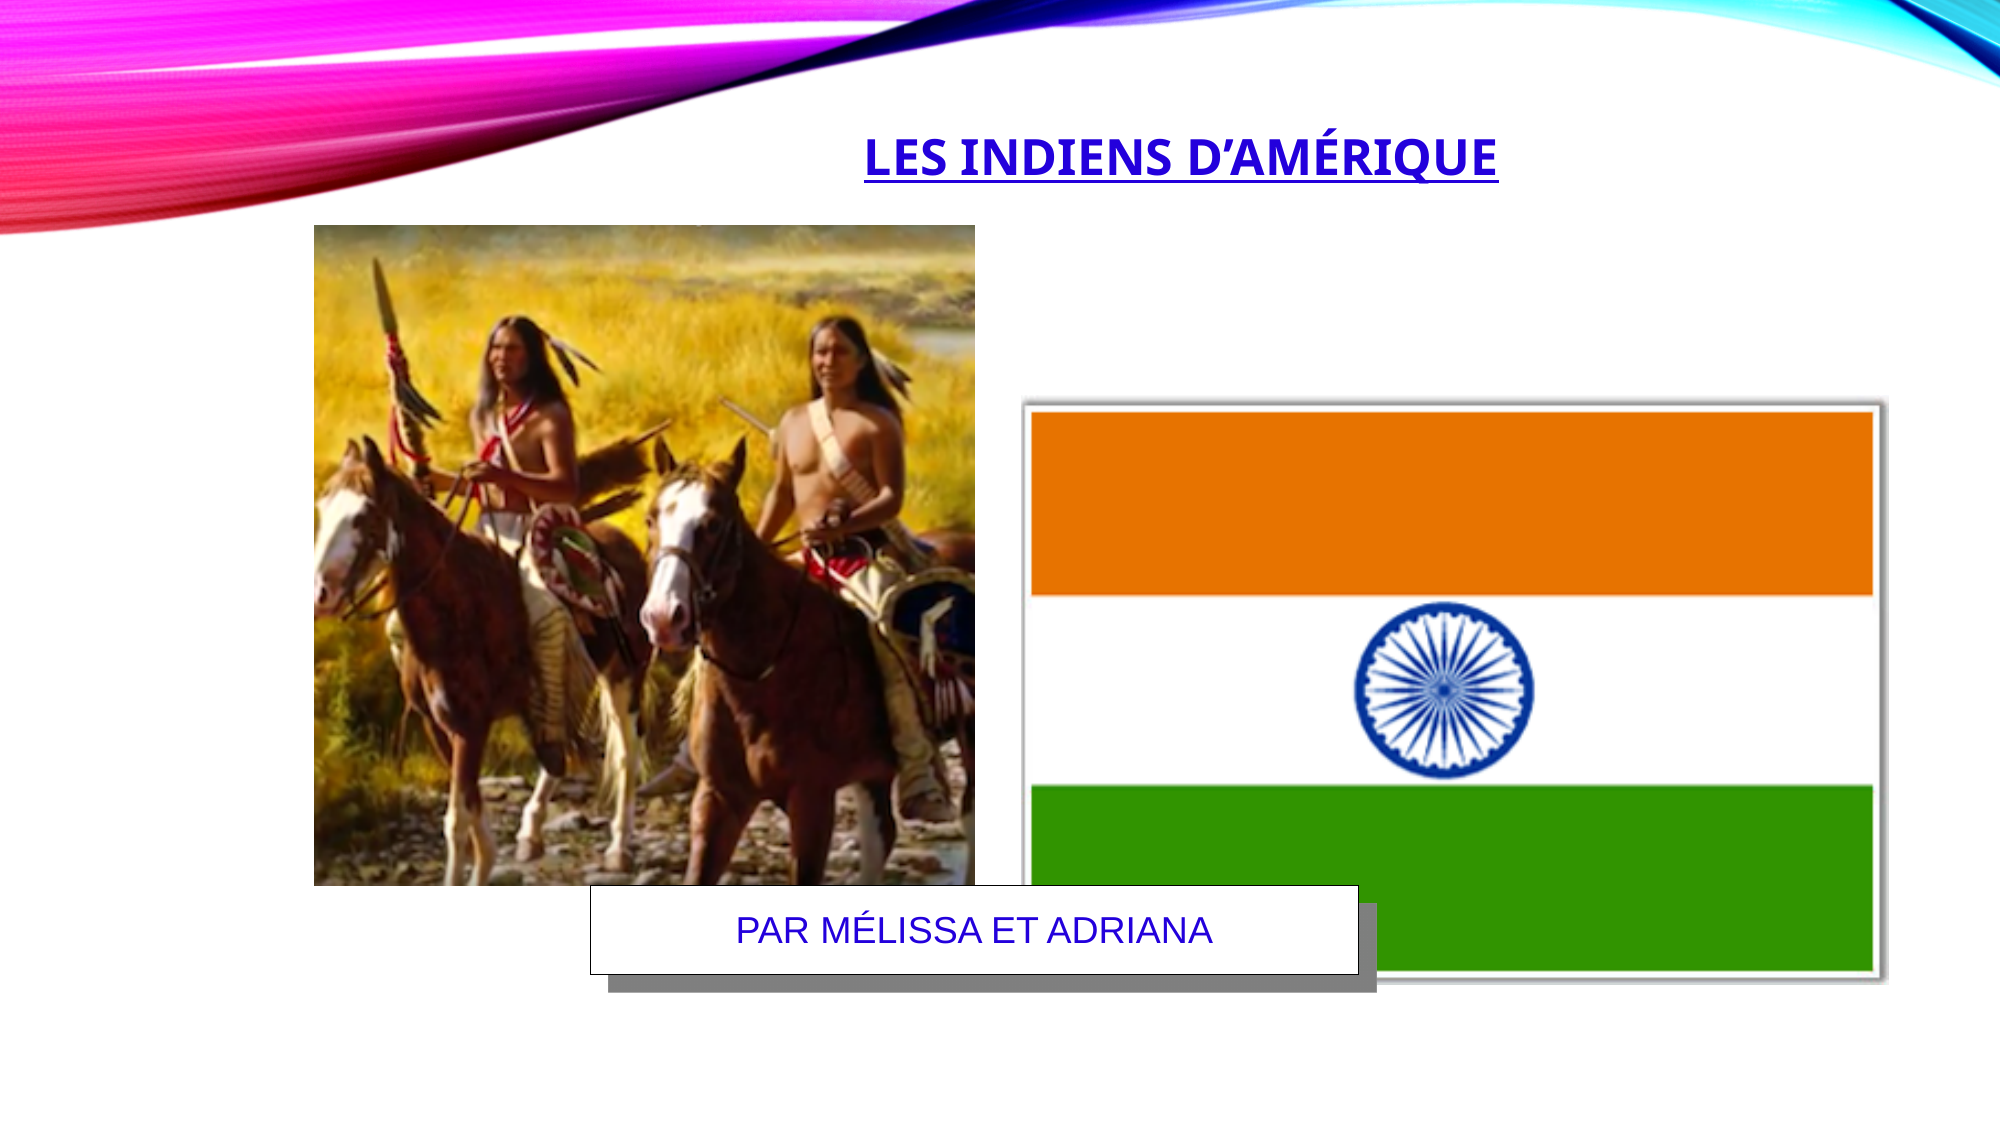

# LES INDIENS D’AMÉRIQUE
PAR MÉLISSA ET ADRIANA